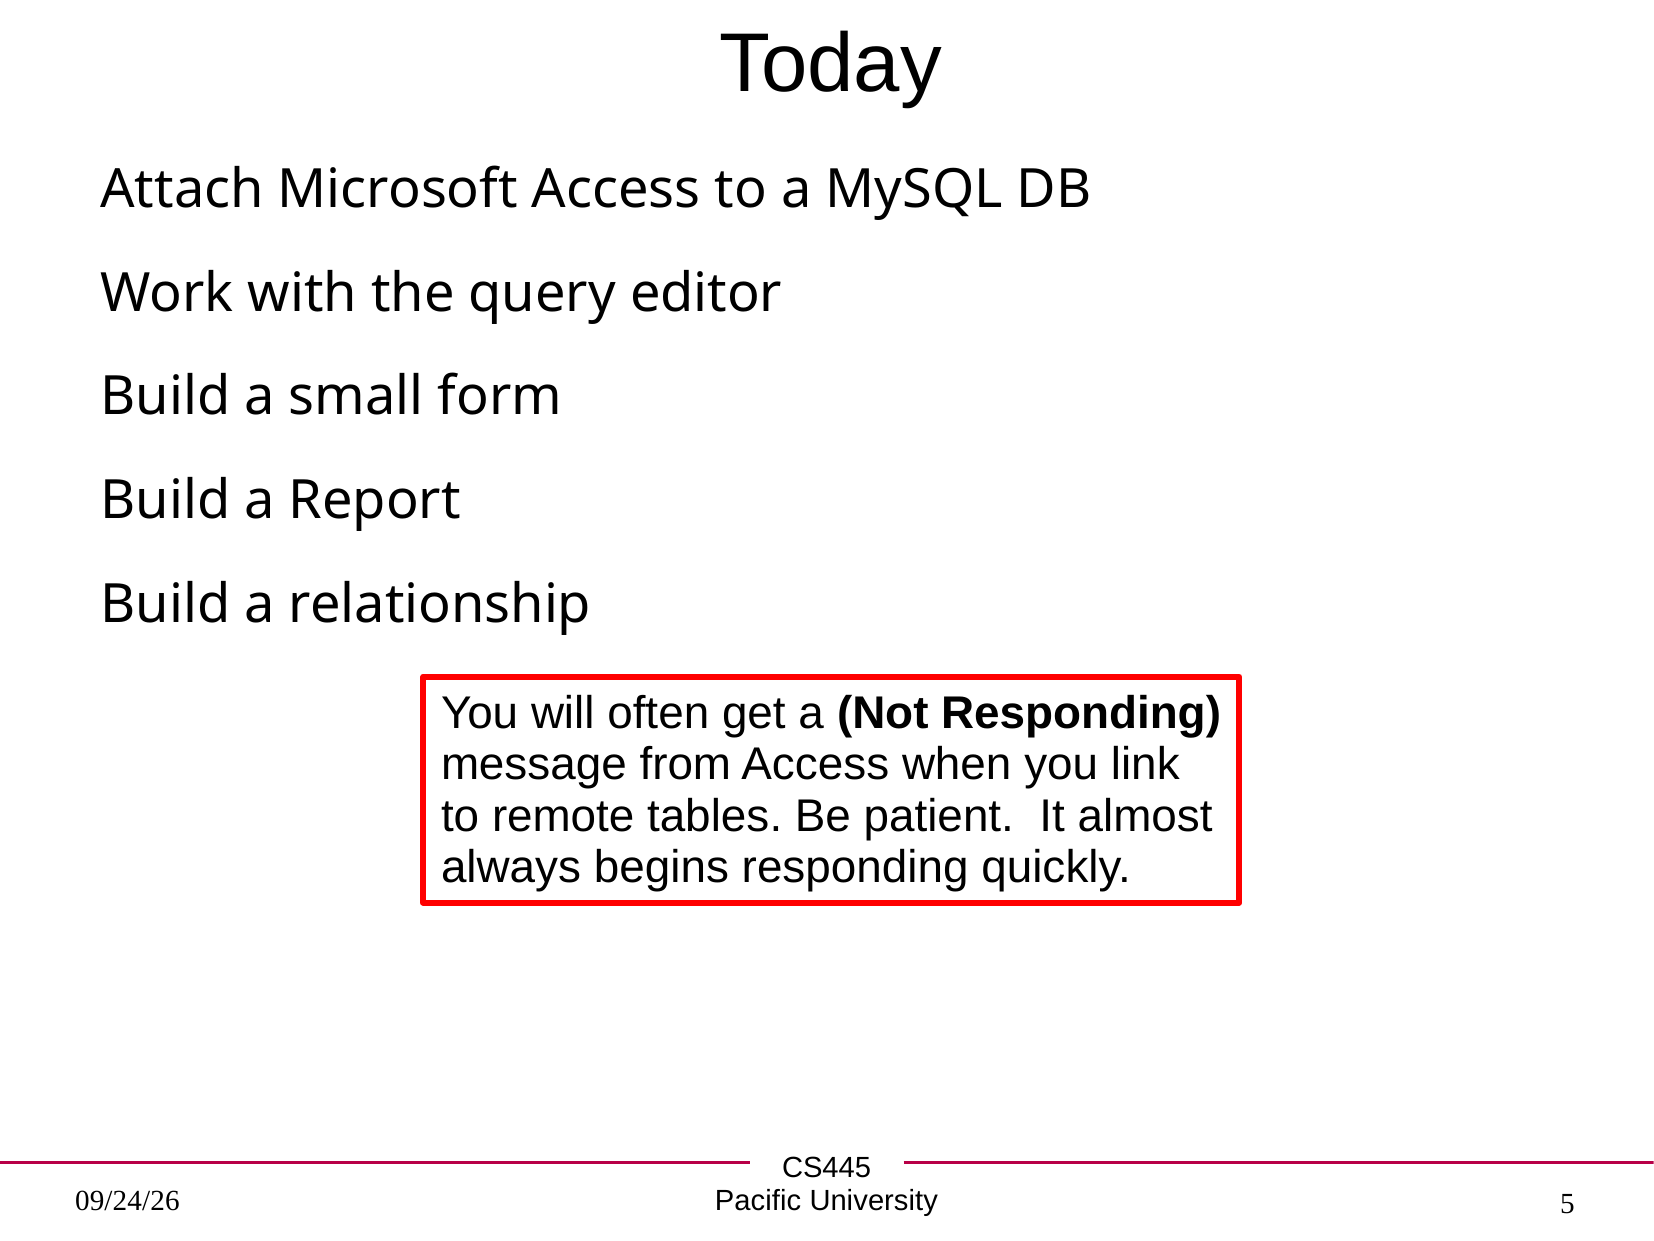

# Today
Attach Microsoft Access to a MySQL DB
Work with the query editor
Build a small form
Build a Report
Build a relationship
You will often get a (Not Responding)
message from Access when you link
to remote tables. Be patient. It almost
always begins responding quickly.